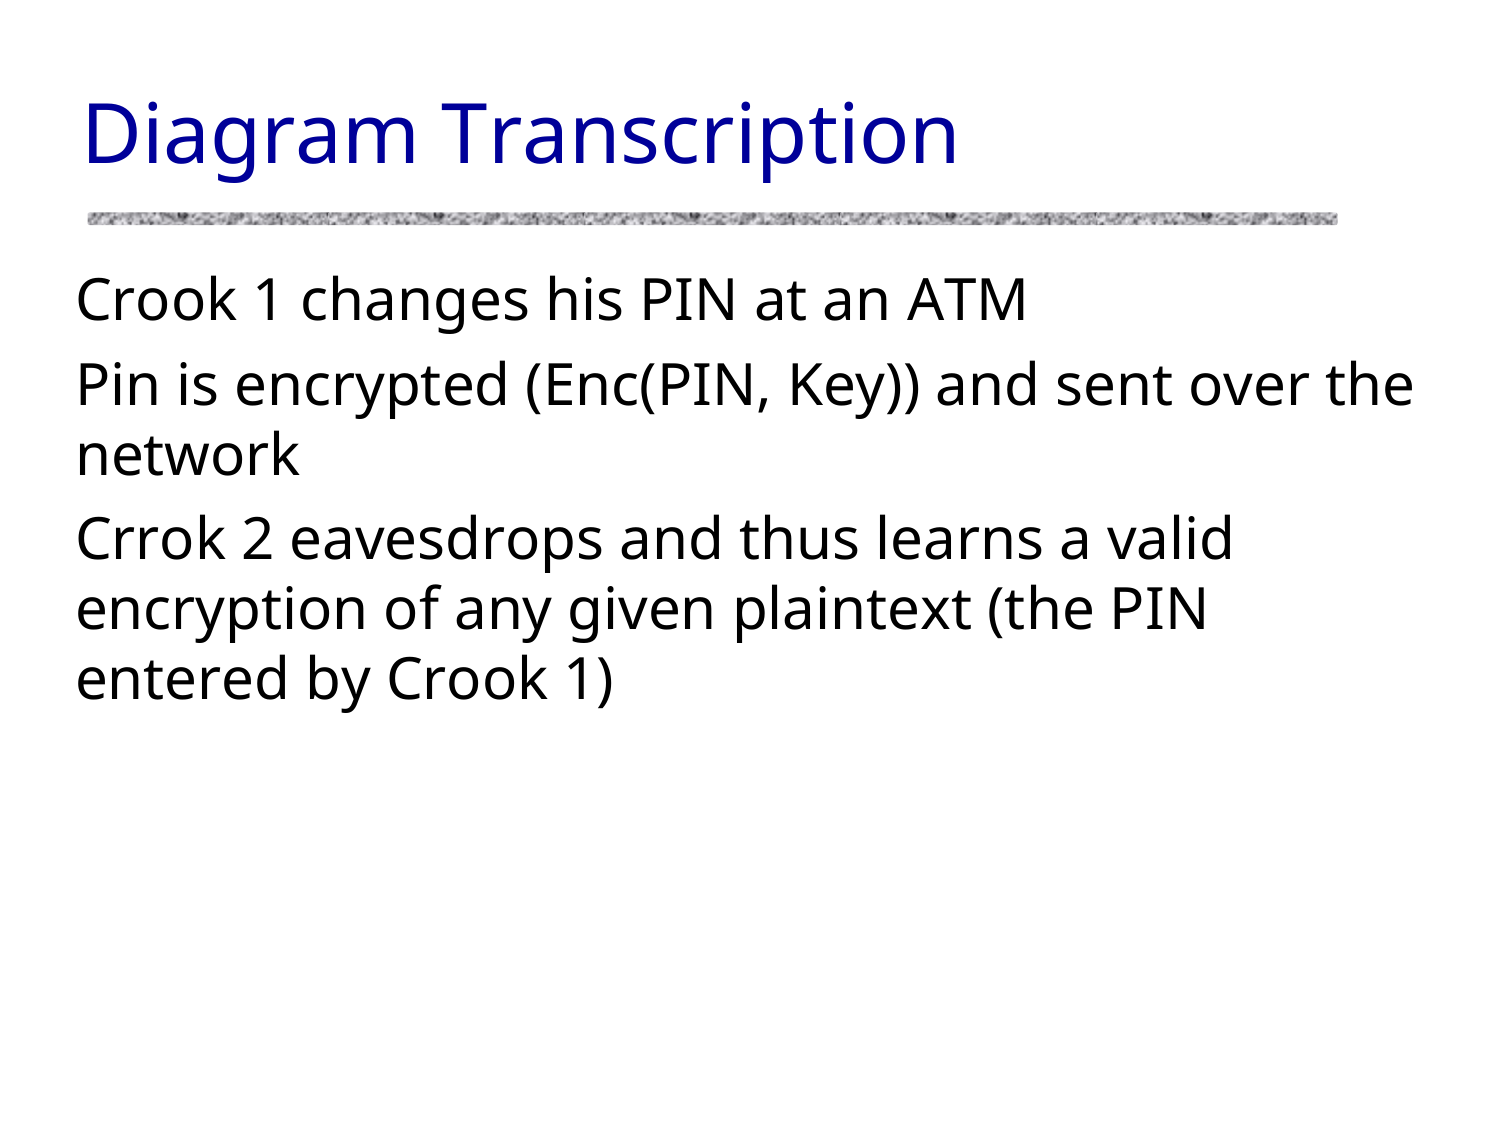

# Diagram Transcription
Crook 1 changes his PIN at an ATM
Pin is encrypted (Enc(PIN, Key)) and sent over the network
Crrok 2 eavesdrops and thus learns a valid encryption of any given plaintext (the PIN entered by Crook 1)